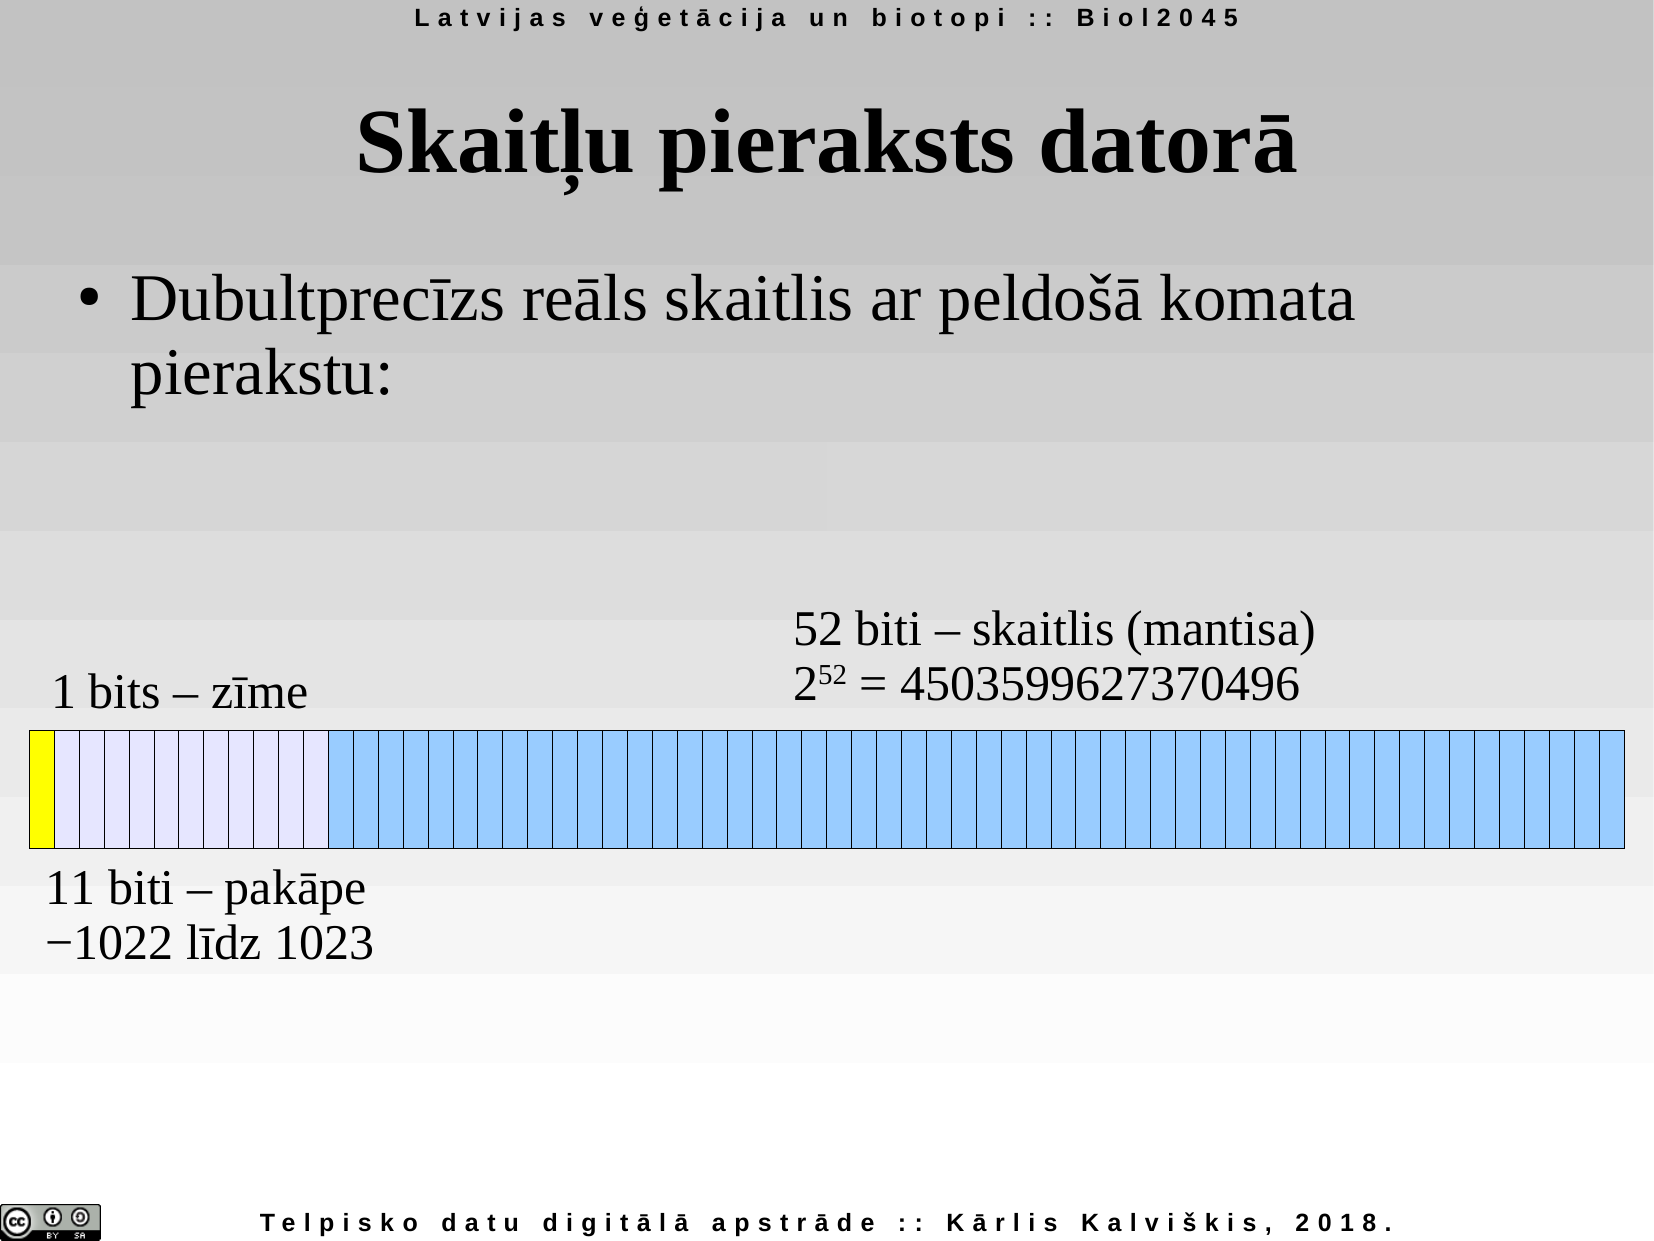

# Skaitļu pieraksts datorā
Dubultprecīzs reāls skaitlis ar peldošā komata pierakstu:
52 biti – skaitlis (mantisa)
252 = 4503599627370496
1 bits – zīme
11 biti – pakāpe
−1022 līdz 1023